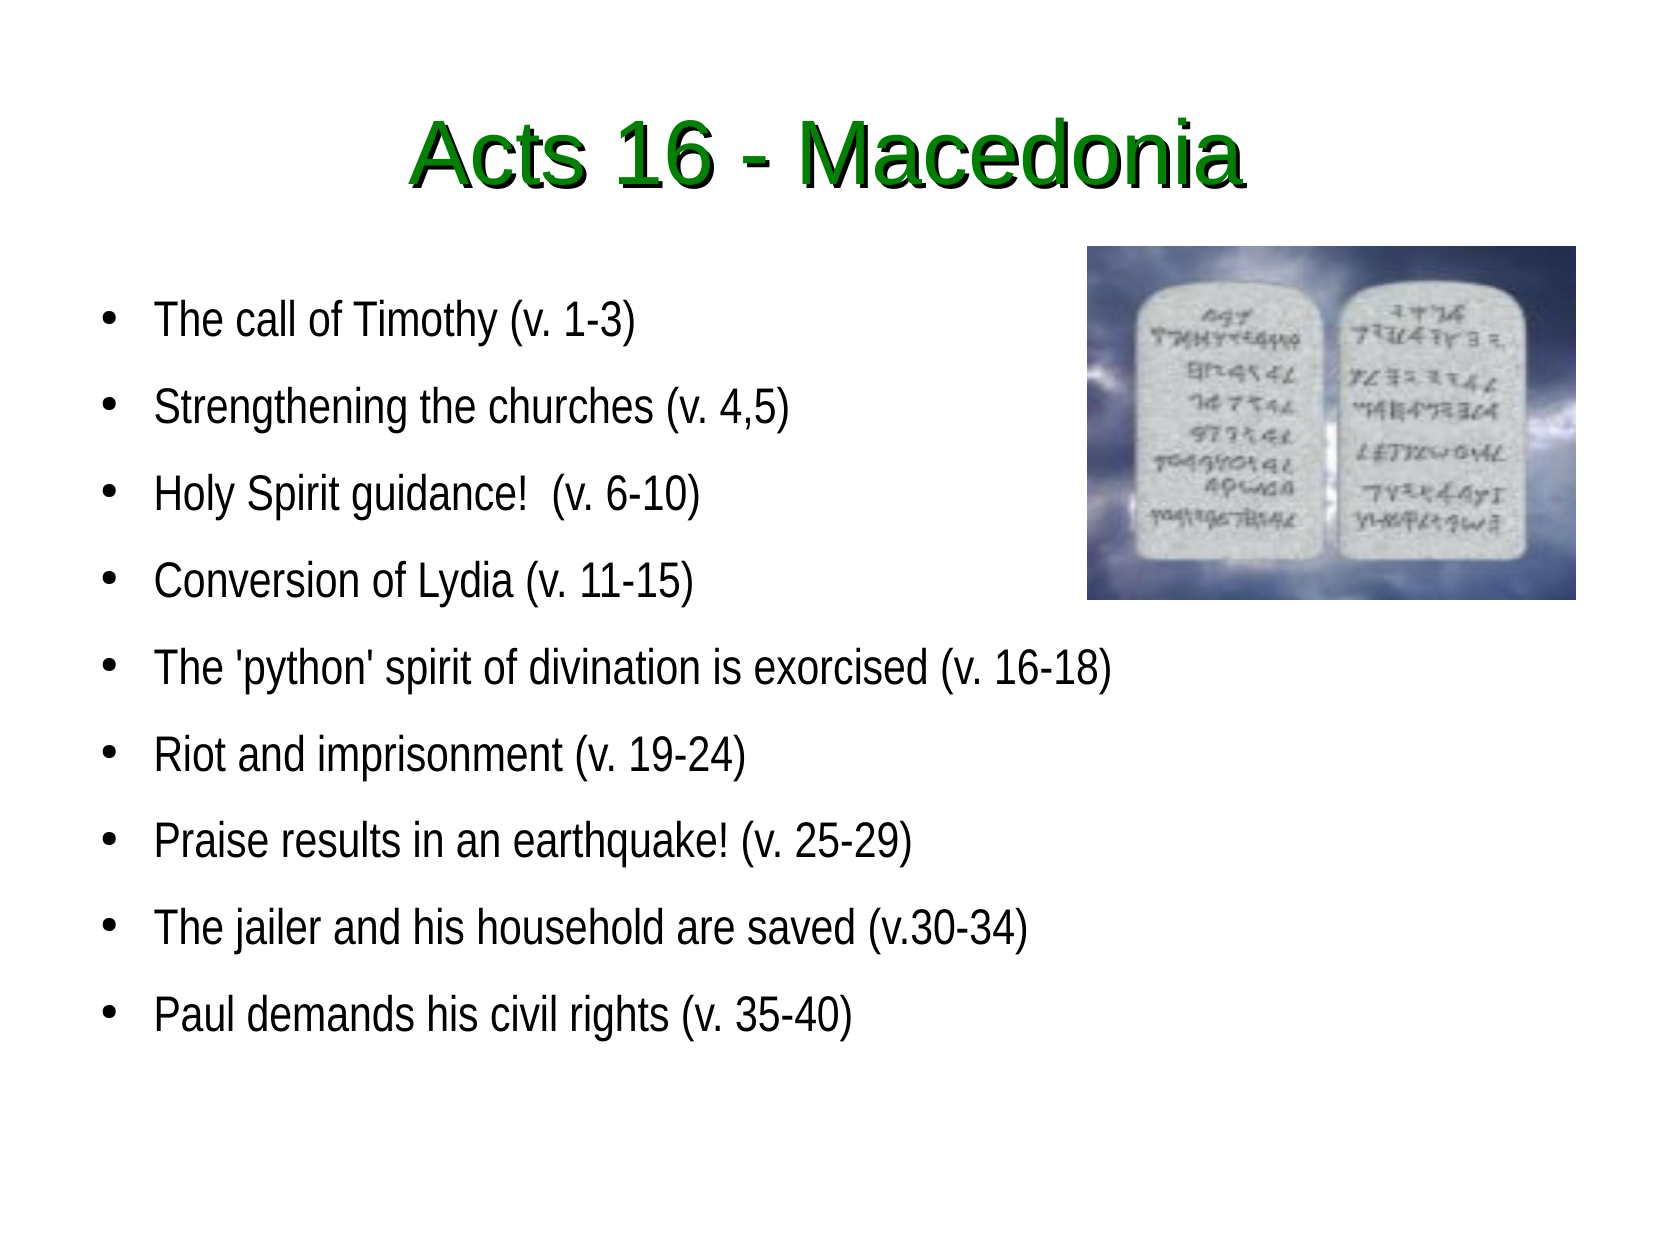

# Acts 16 - Macedonia
The call of Timothy (v. 1-3)
Strengthening the churches (v. 4,5)
Holy Spirit guidance! (v. 6-10)
Conversion of Lydia (v. 11-15)
The 'python' spirit of divination is exorcised (v. 16-18)
Riot and imprisonment (v. 19-24)
Praise results in an earthquake! (v. 25-29)
The jailer and his household are saved (v.30-34)
Paul demands his civil rights (v. 35-40)